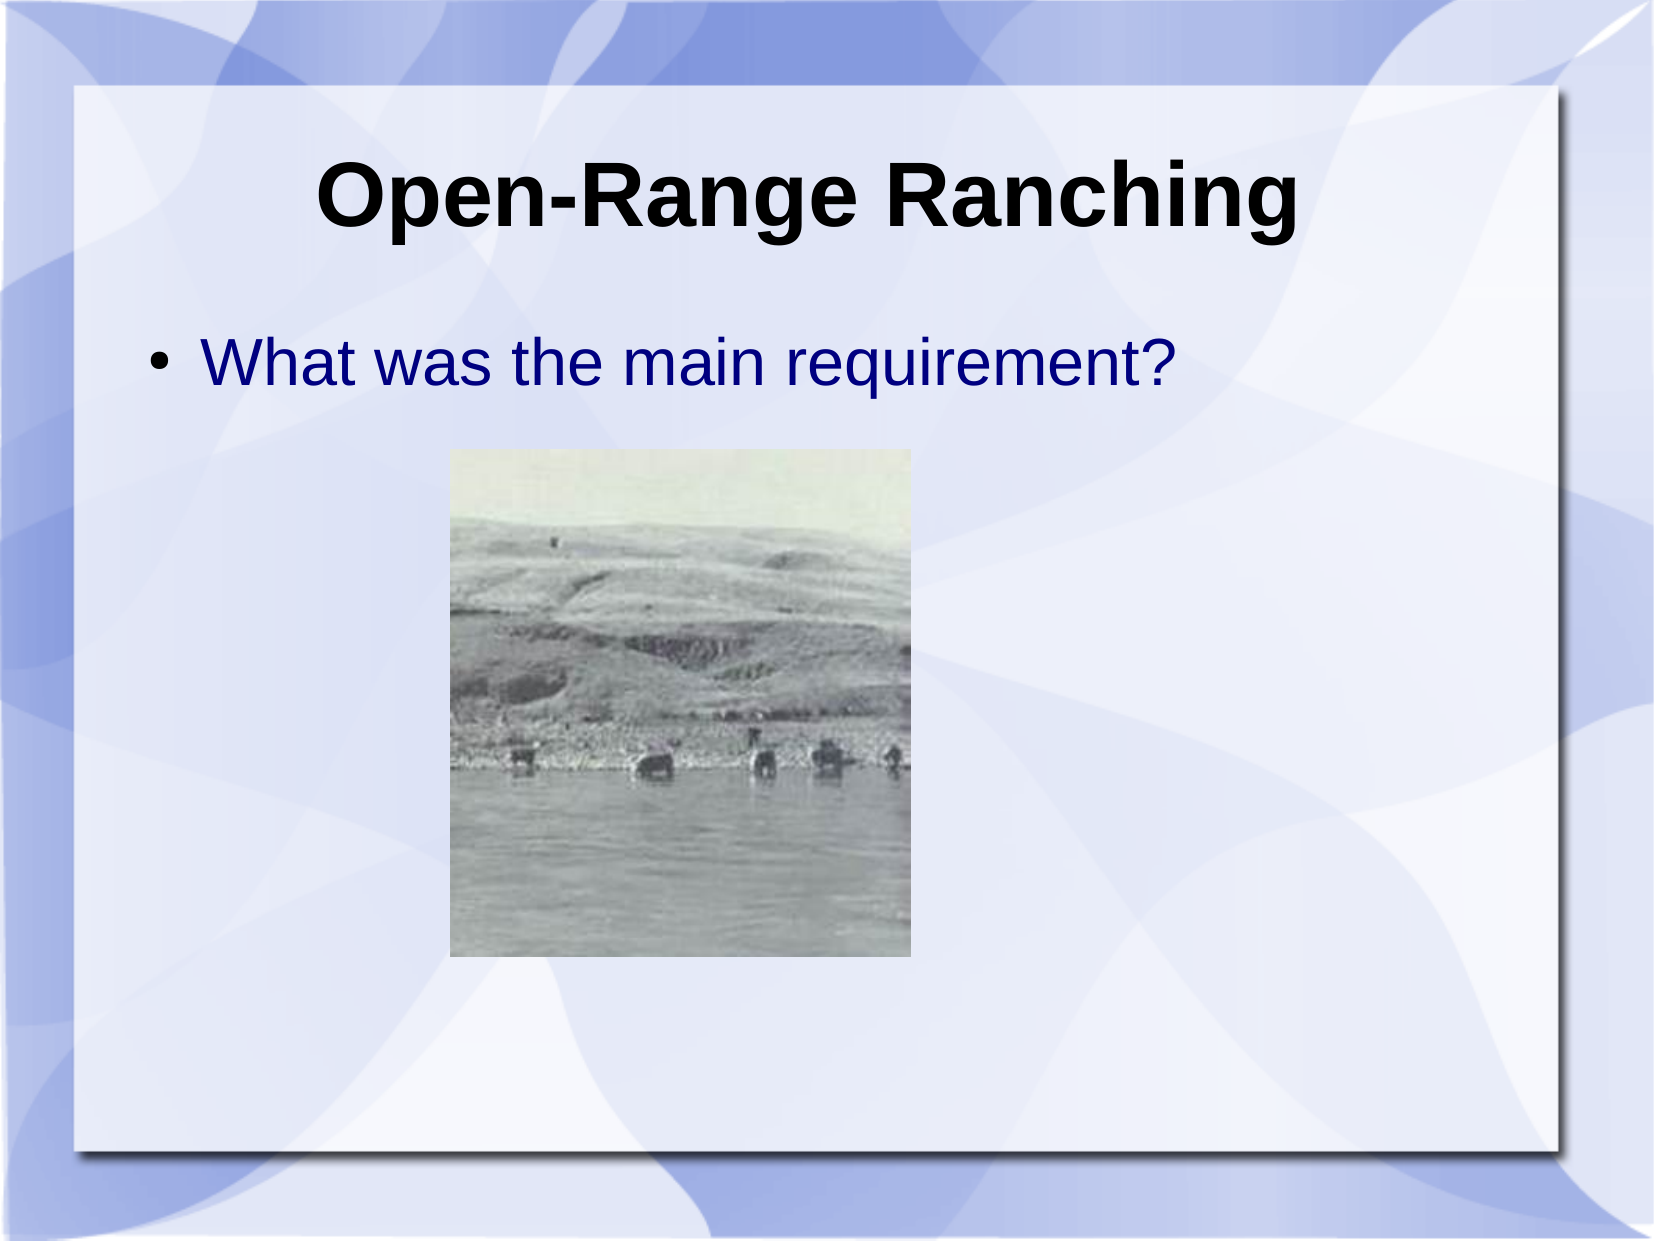

# Open-Range Ranching
What was the main requirement?